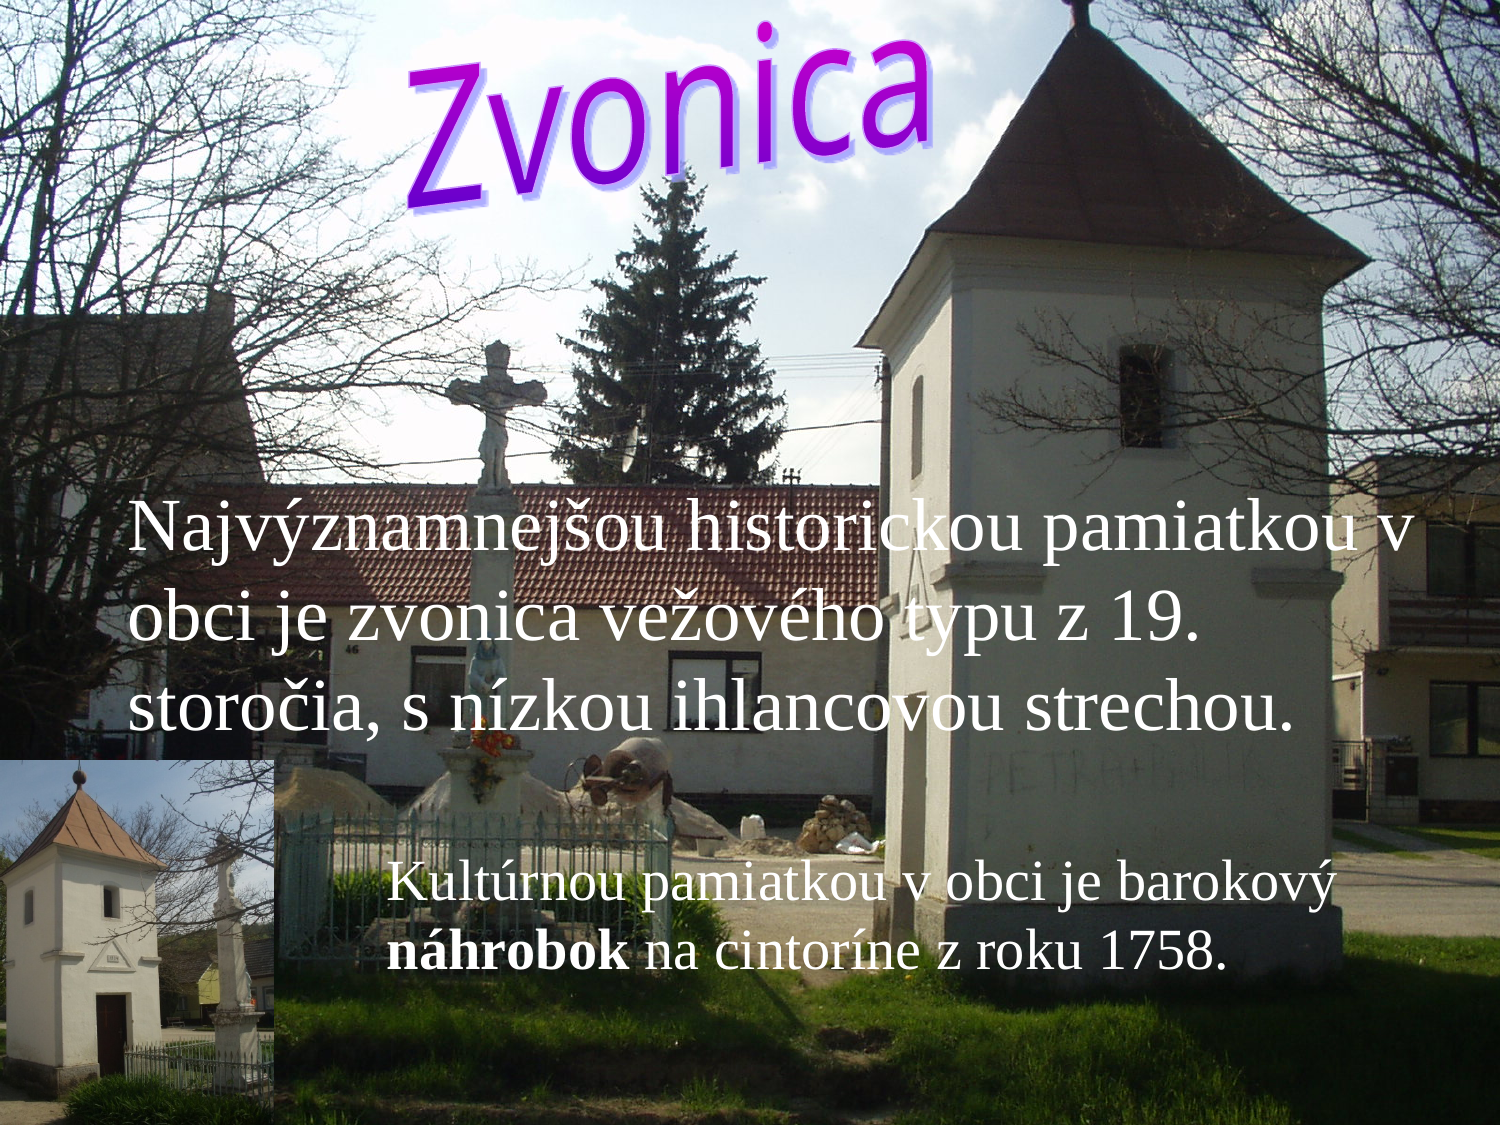

Zvonica
# Najvýznamnejšou historickou pamiatkou v obci je zvonica vežového typu z 19. storočia, s nízkou ihlancovou strechou.
Kultúrnou pamiatkou v obci je barokový náhrobok na cintoríne z roku 1758.